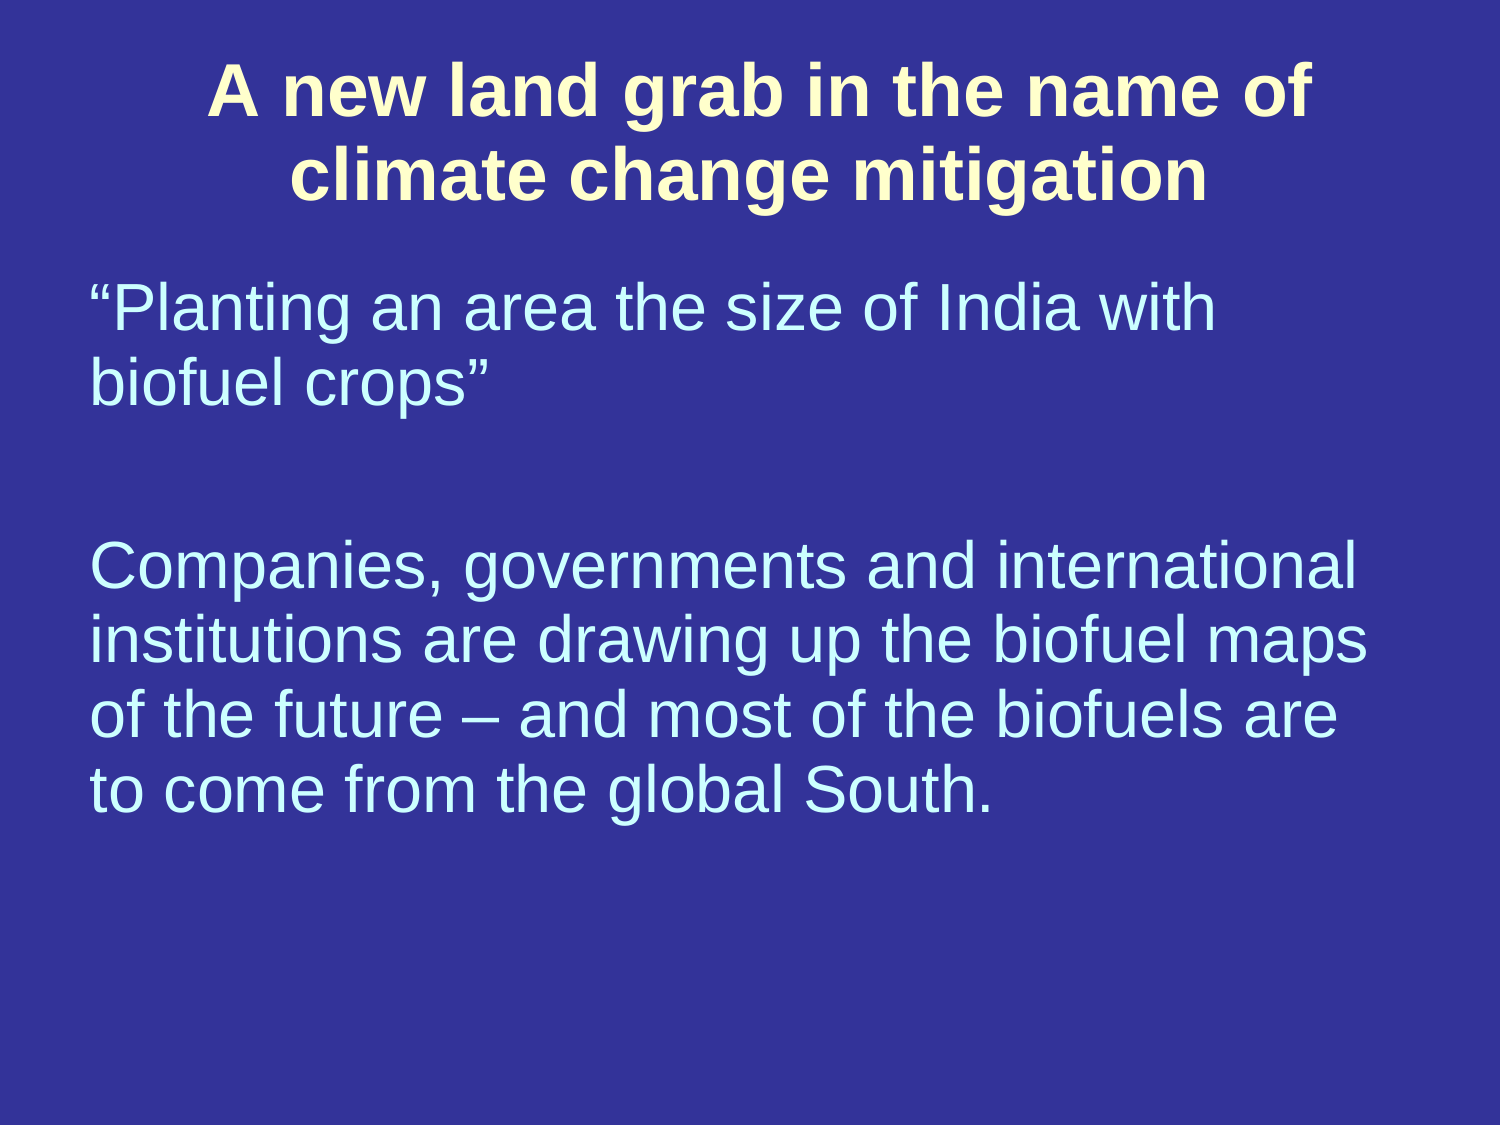

# A new land grab in the name of climate change mitigation
“Planting an area the size of India with biofuel crops”
Companies, governments and international institutions are drawing up the biofuel maps of the future – and most of the biofuels are to come from the global South.